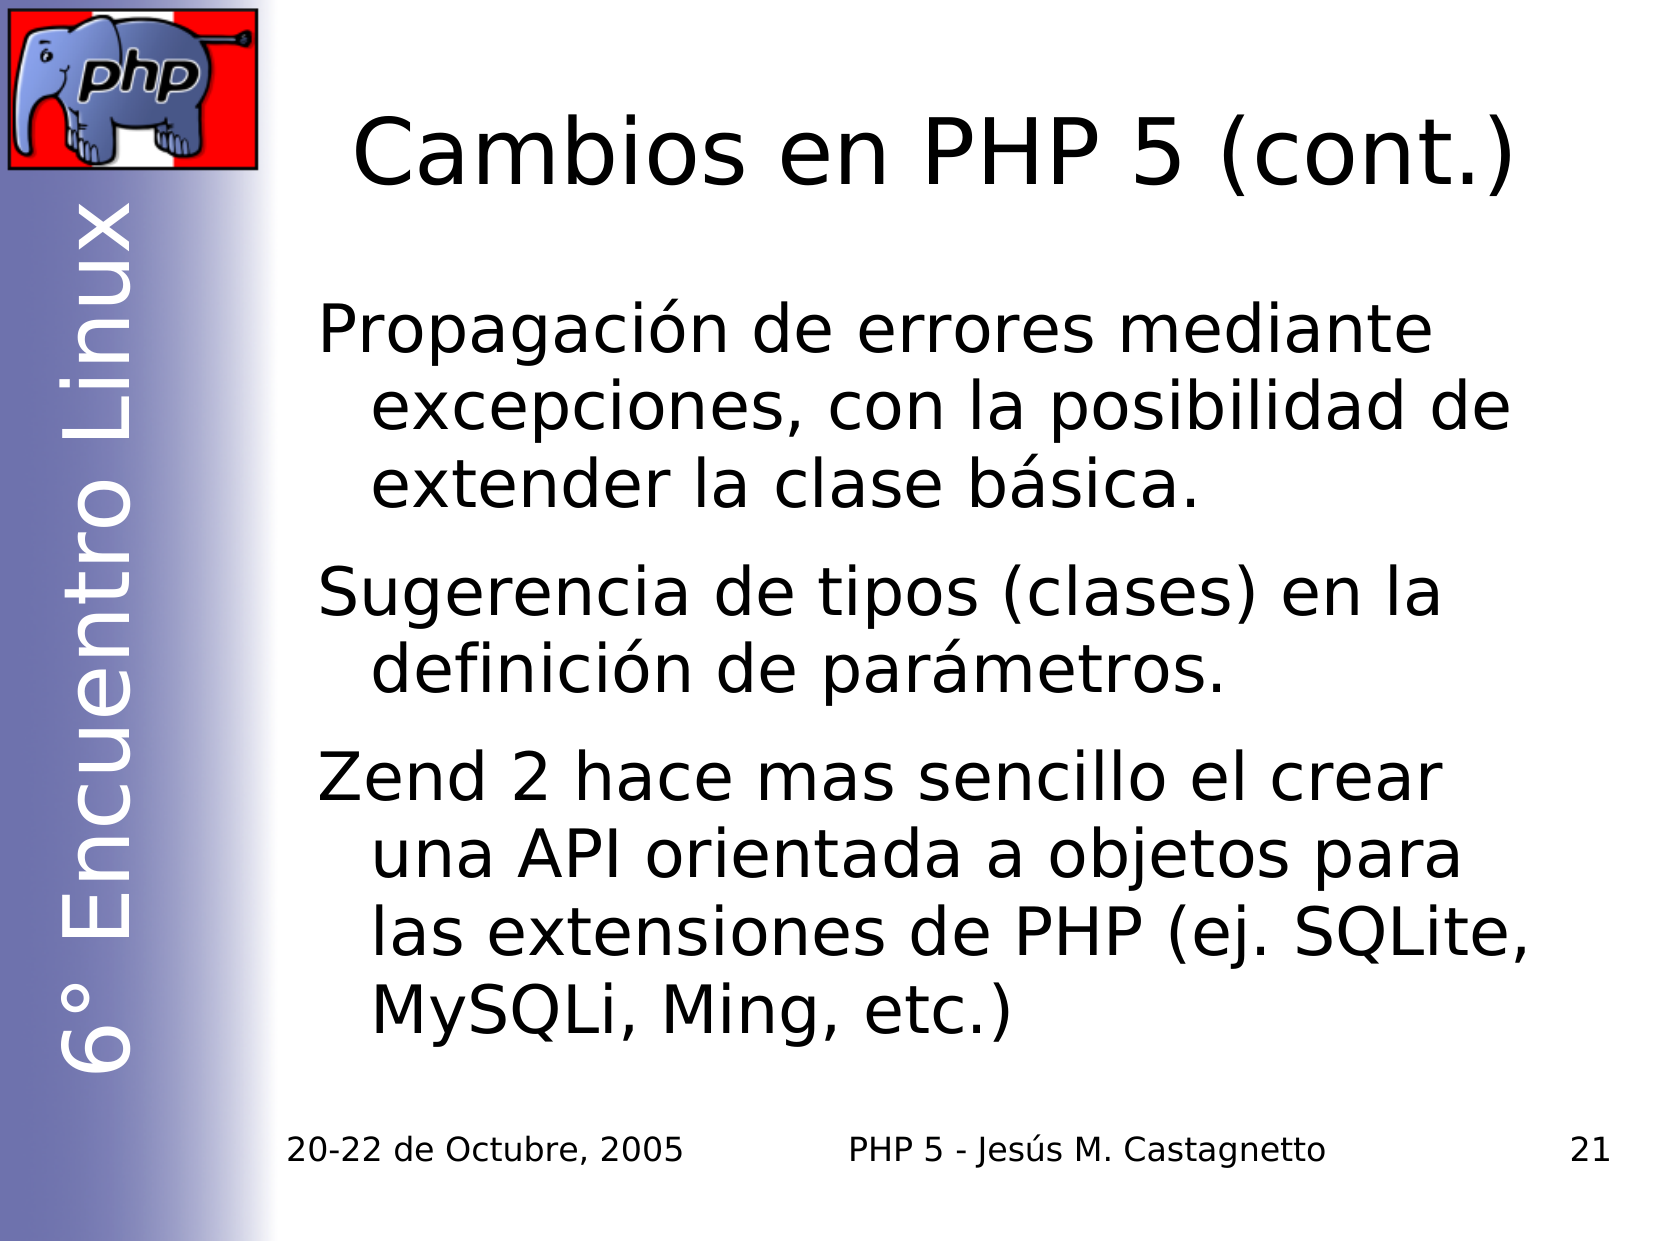

# Cambios en PHP 5 (cont.)
Propagación de errores mediante excepciones, con la posibilidad de extender la clase básica.
Sugerencia de tipos (clases) en la definición de parámetros.
Zend 2 hace mas sencillo el crear una API orientada a objetos para las extensiones de PHP (ej. SQLite, MySQLi, Ming, etc.)
20-22 de Octubre, 2005
PHP 5 - Jesús M. Castagnetto
21